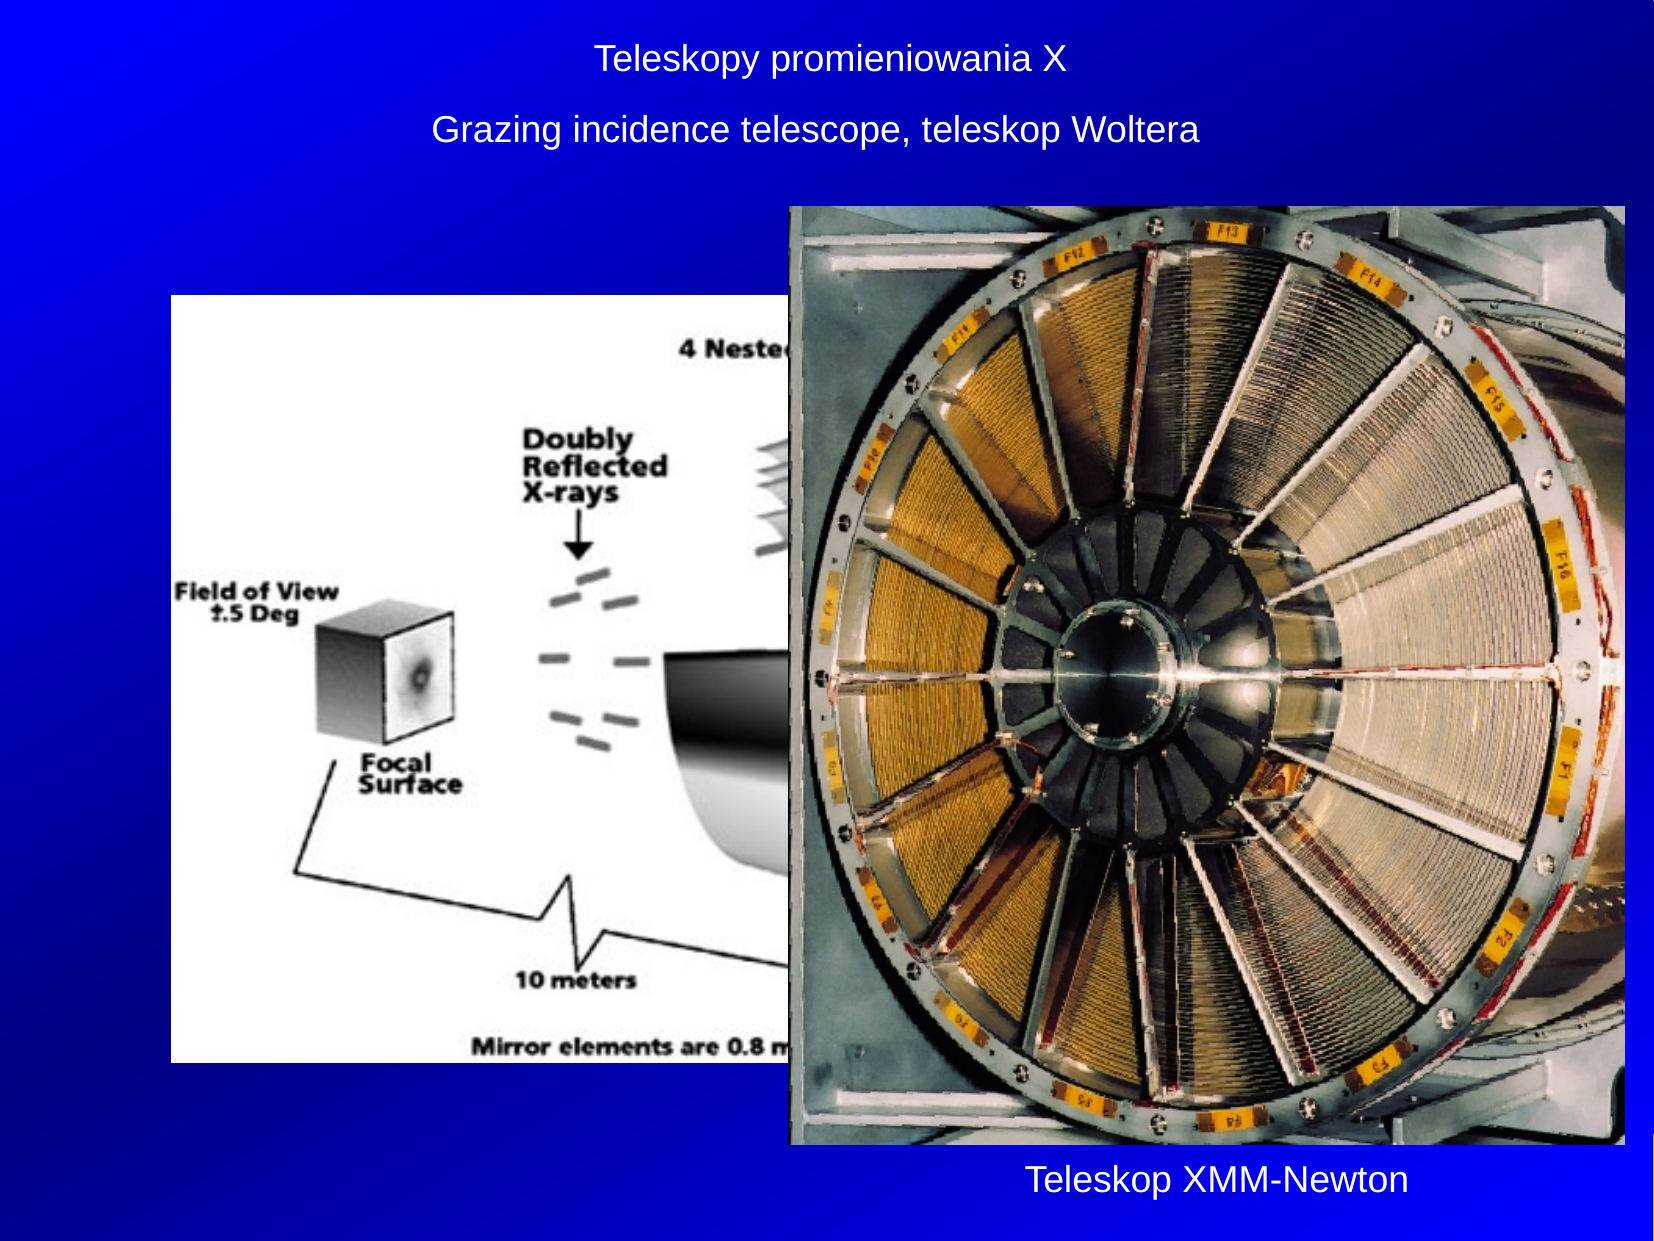

Teleskopy promieniowania X
Grazing incidence telescope, teleskop Woltera
Teleskop XMM-Newton